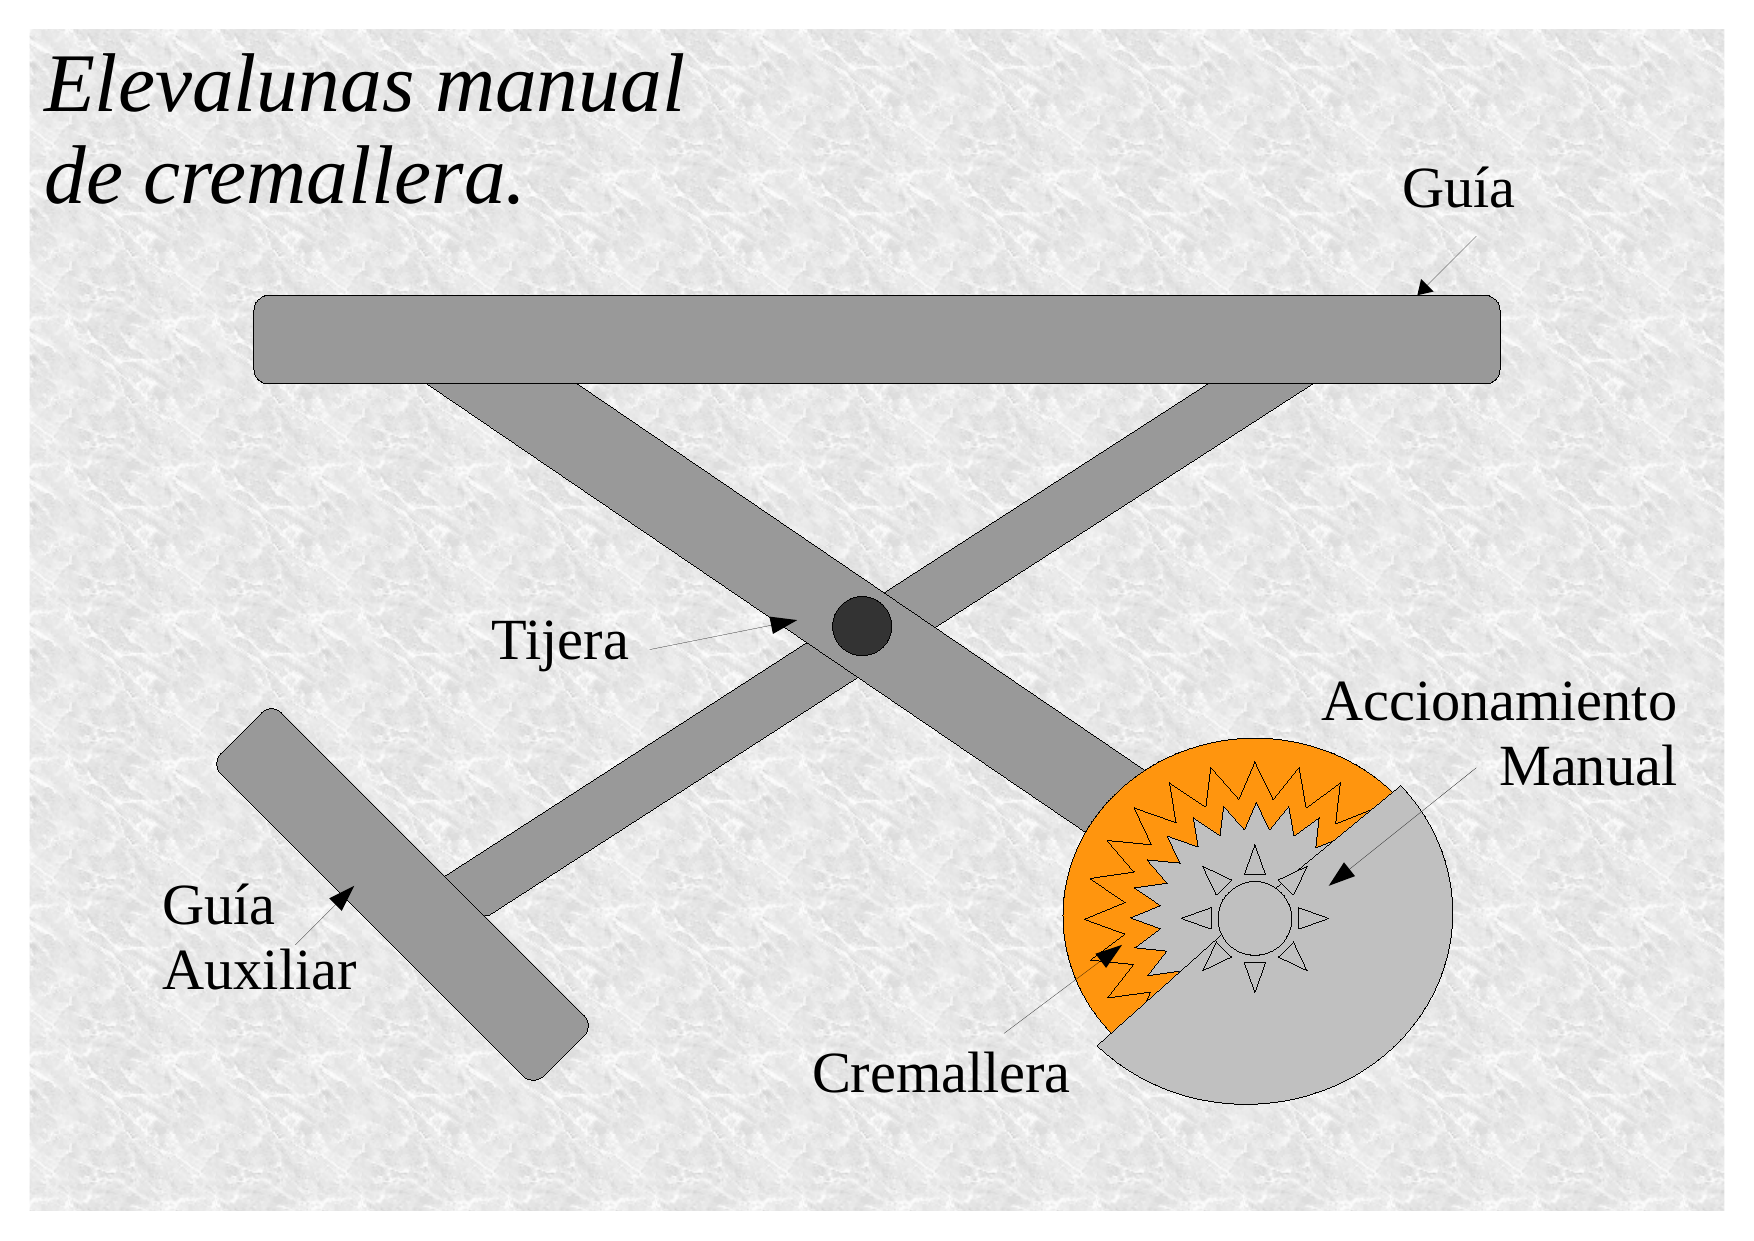

Elevalunas manual de cremallera.
Guía
Tijera
Accionamiento
Manual
Guía
Auxiliar
Cremallera